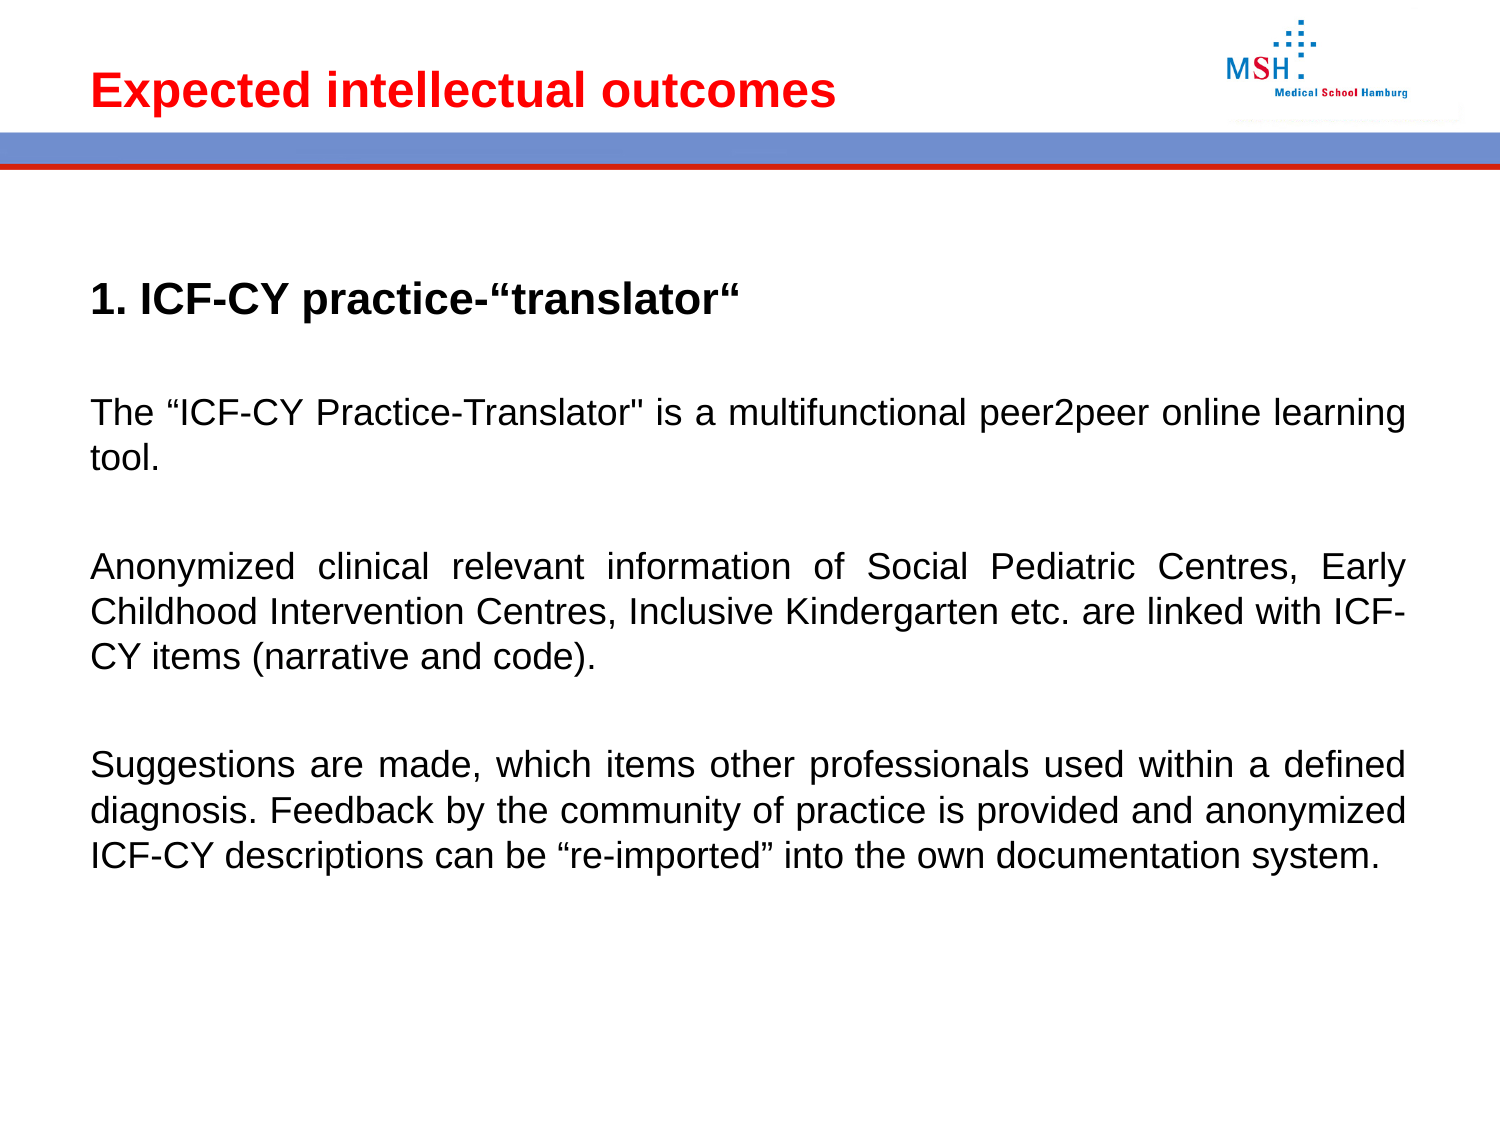

Expected intellectual outcomes
# 1. ICF-CY practice-“translator“
The “ICF-CY Practice-Translator" is a multifunctional peer2peer online learning tool.
Anonymized clinical relevant information of Social Pediatric Centres, Early Childhood Intervention Centres, Inclusive Kindergarten etc. are linked with ICF-CY items (narrative and code).
Suggestions are made, which items other professionals used within a defined diagnosis. Feedback by the community of practice is provided and anonymized ICF-CY descriptions can be “re-imported” into the own documentation system.